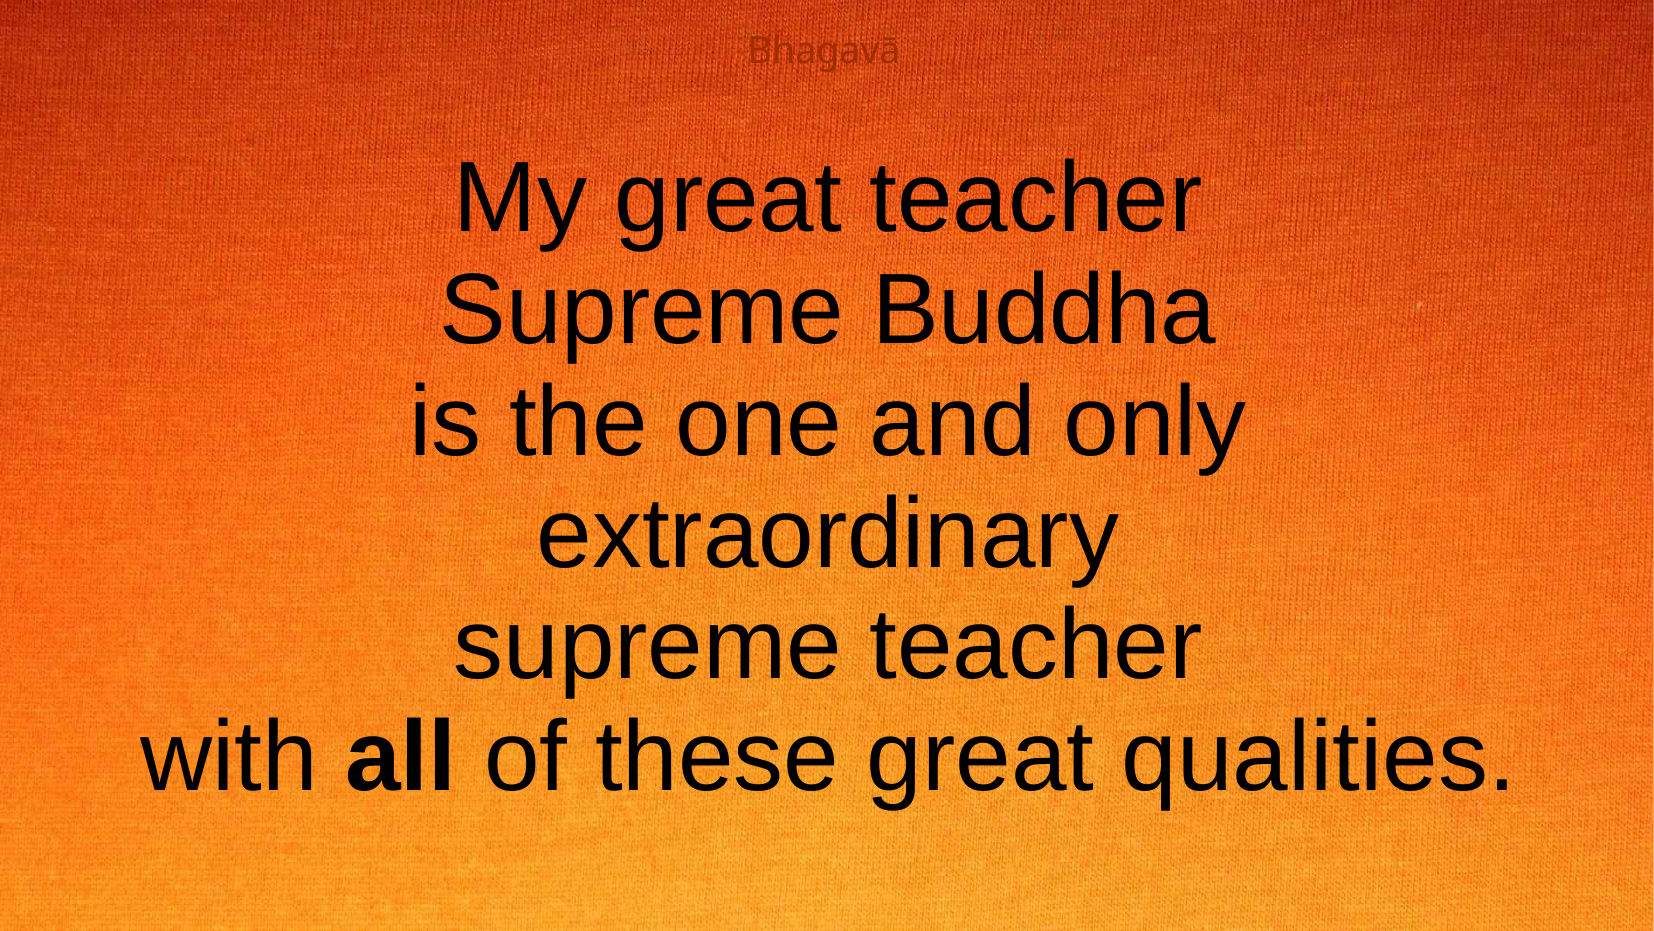

Bhagavā
# My great teacher
Supreme Buddha
is the one and only
extraordinary
supreme teacher
with all of these great qualities.